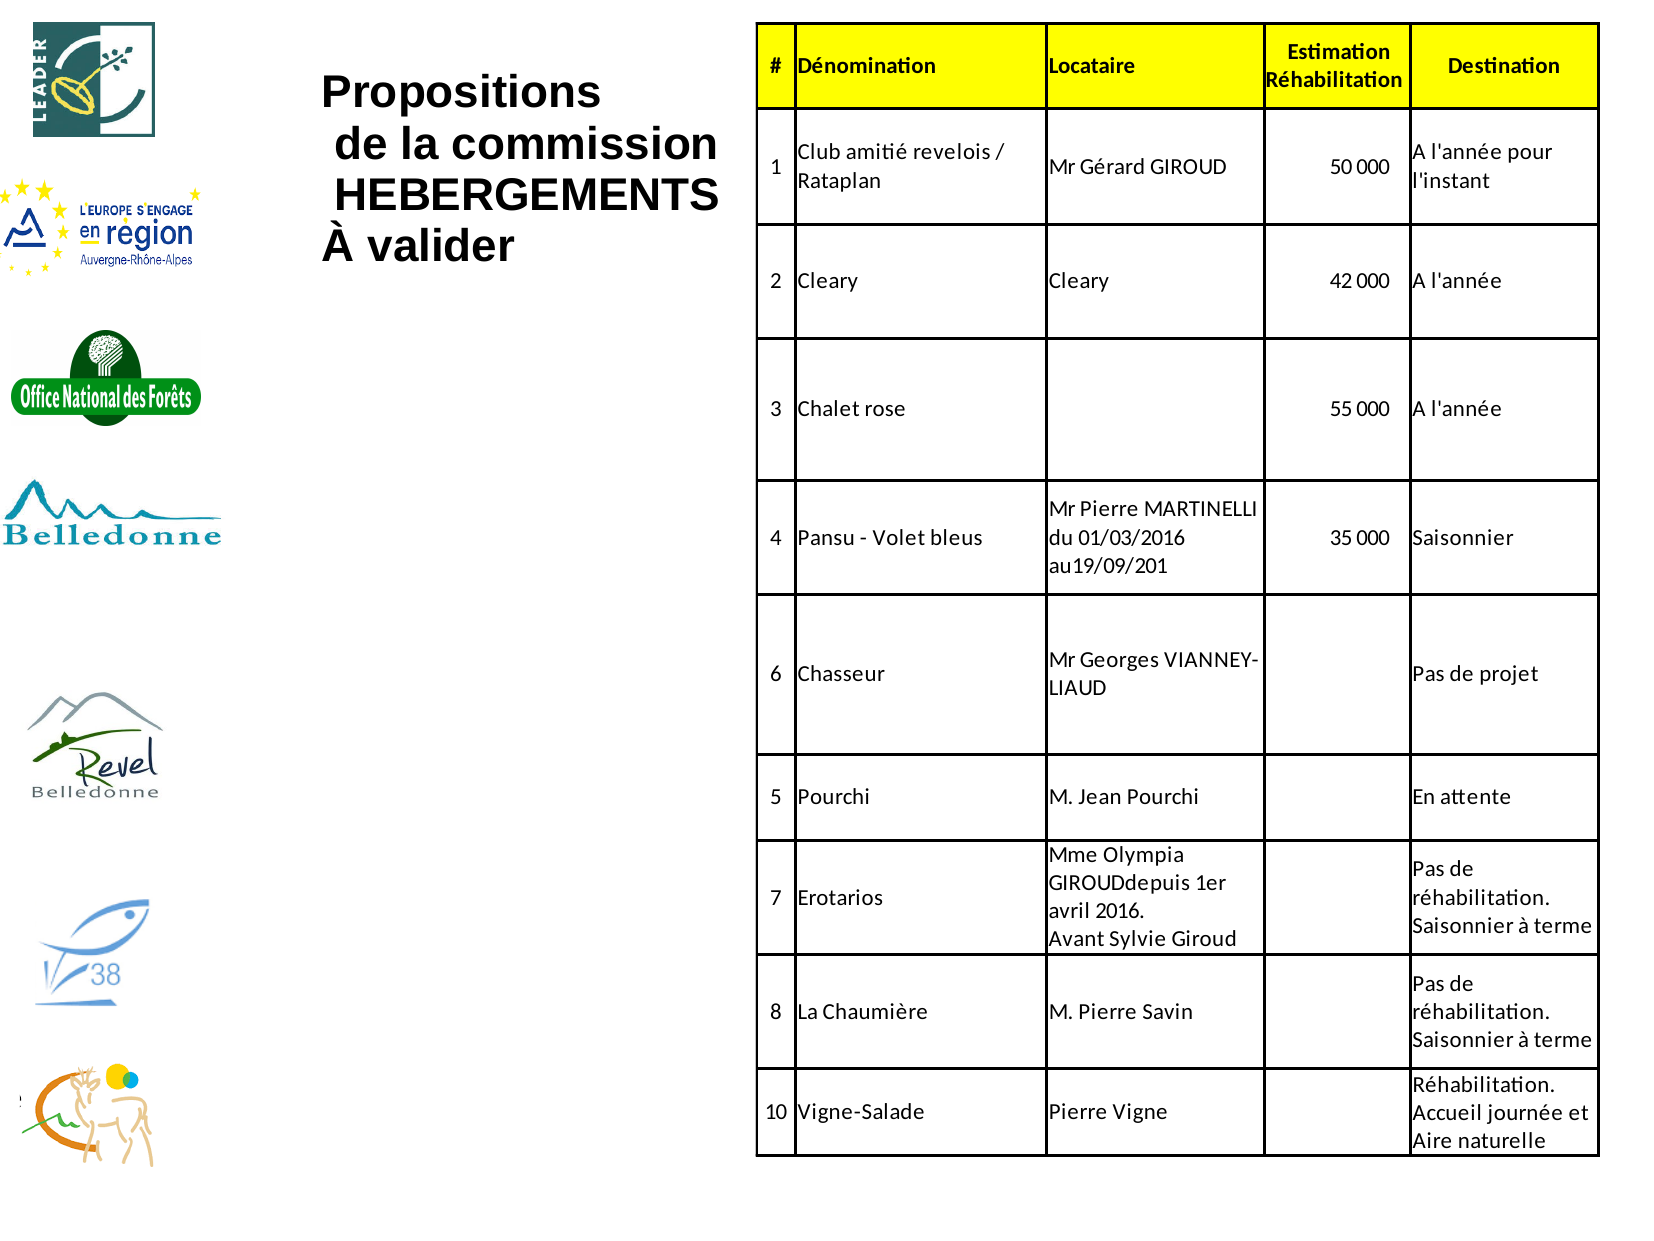

Propositions
 de la commission
 HEBERGEMENTS
À valider
#